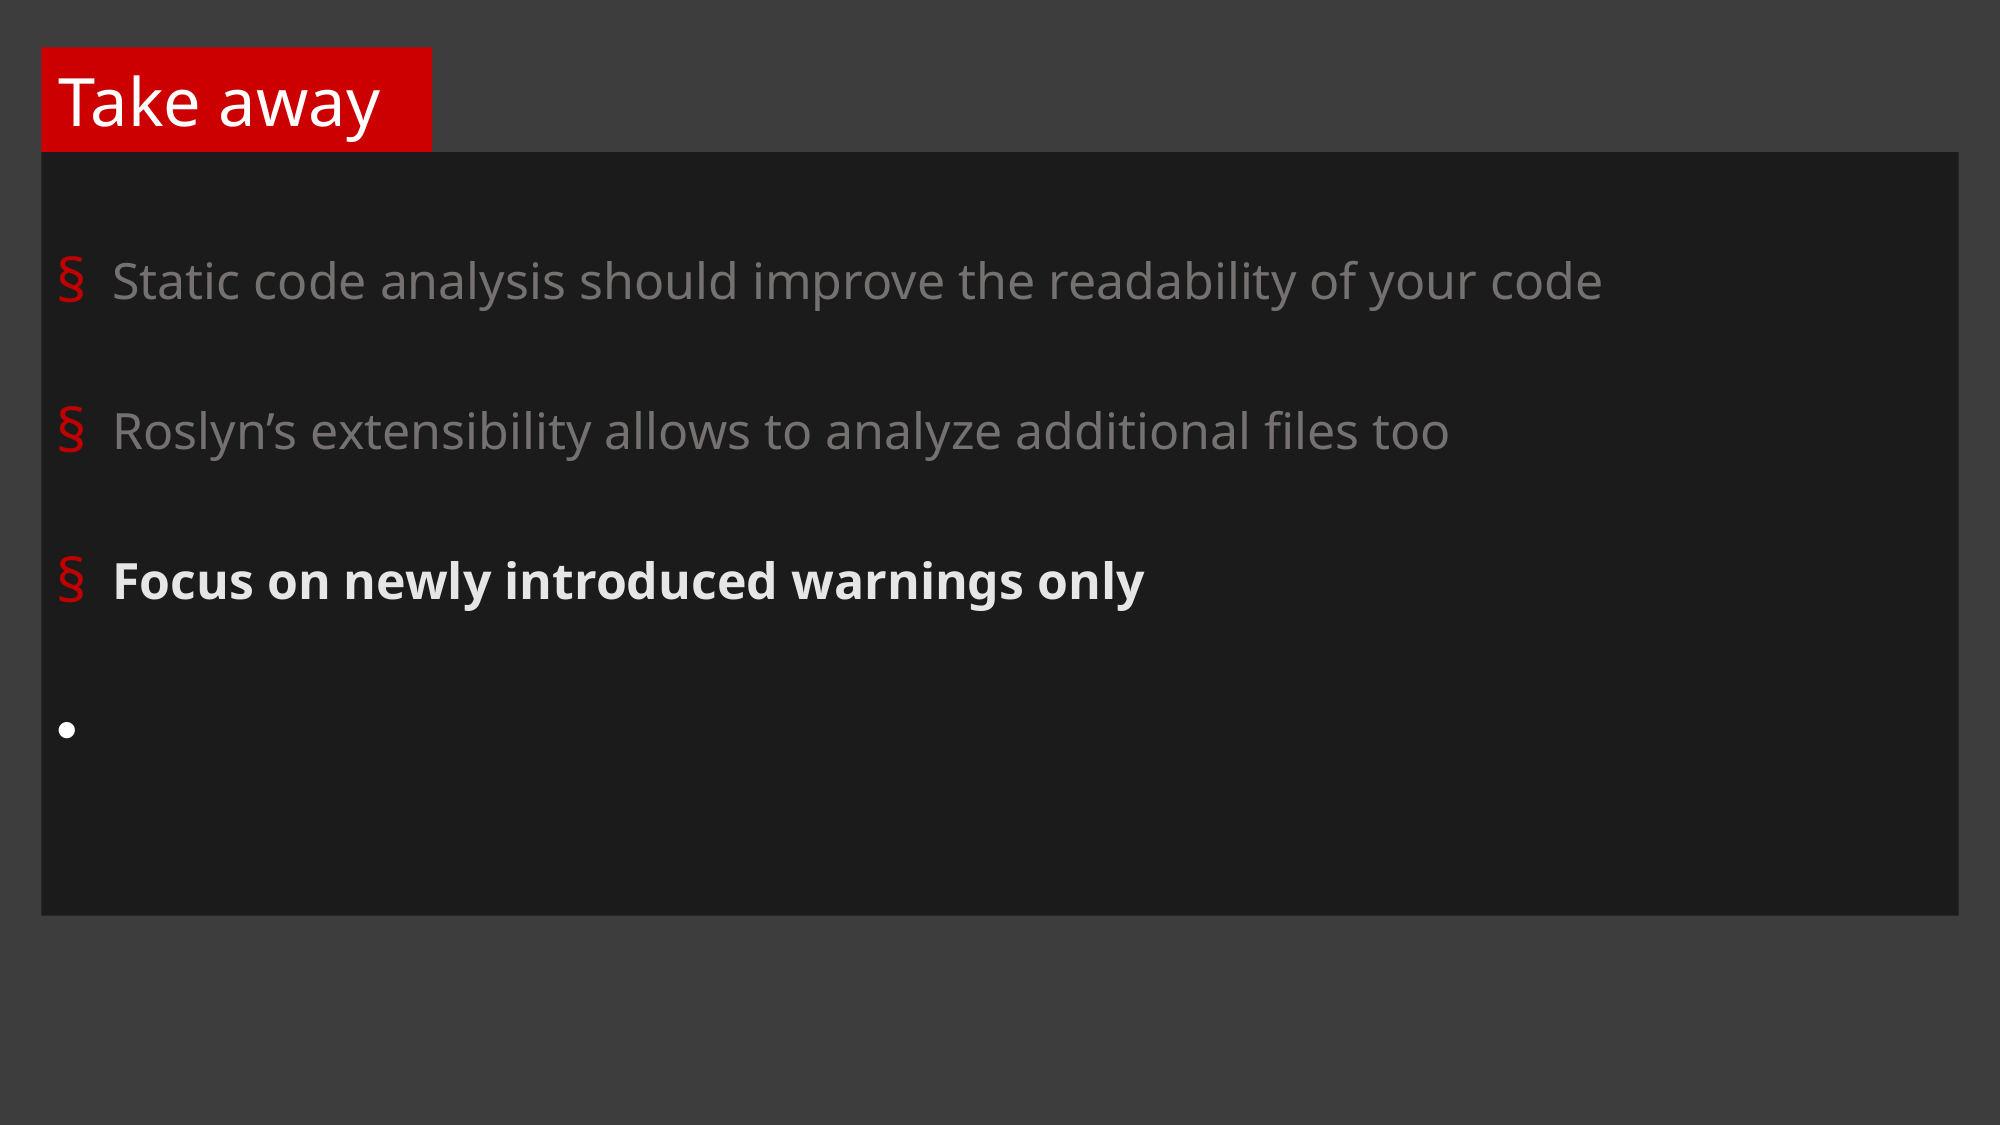

Take away
Static code analysis should improve the readability of your code
Roslyn’s extensibility allows to analyze additional files too
Focus on newly introduced warnings only